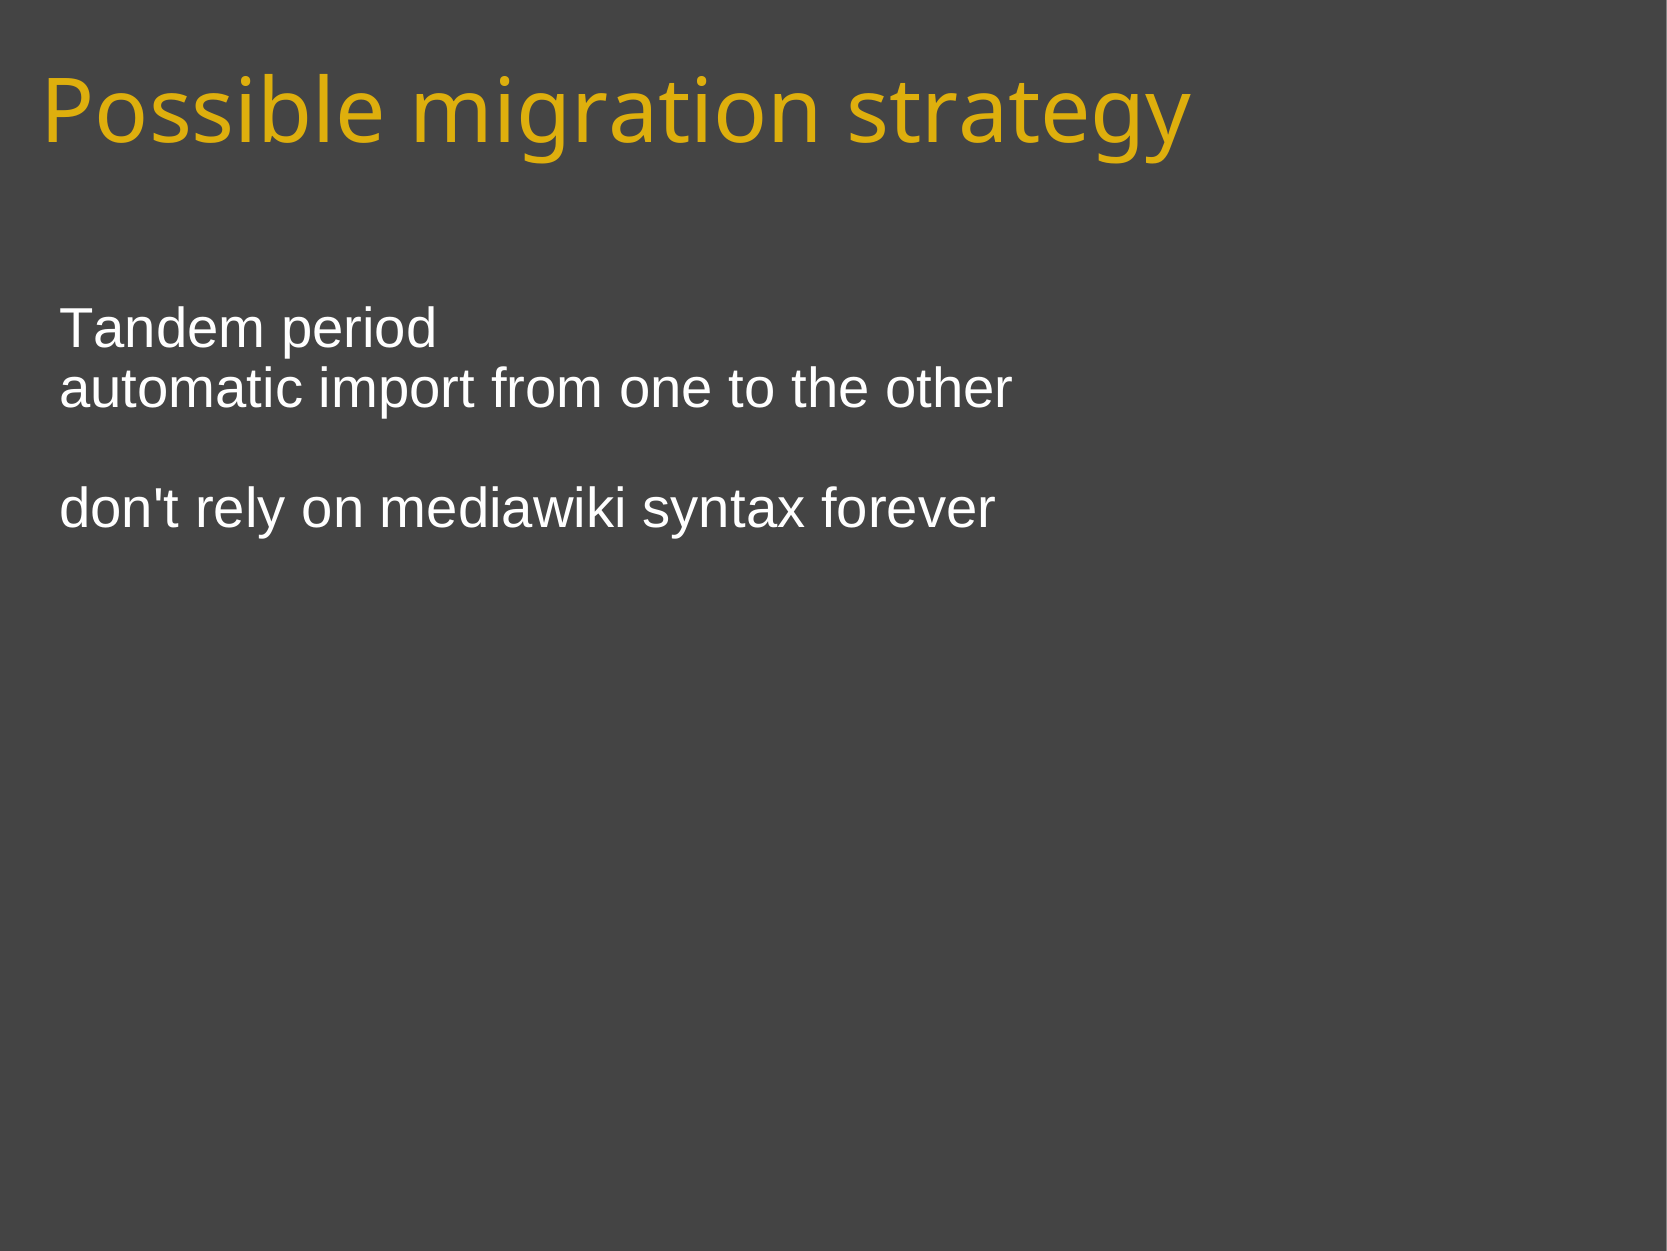

# Possible migration strategy
Tandem period
automatic import from one to the other
don't rely on mediawiki syntax forever